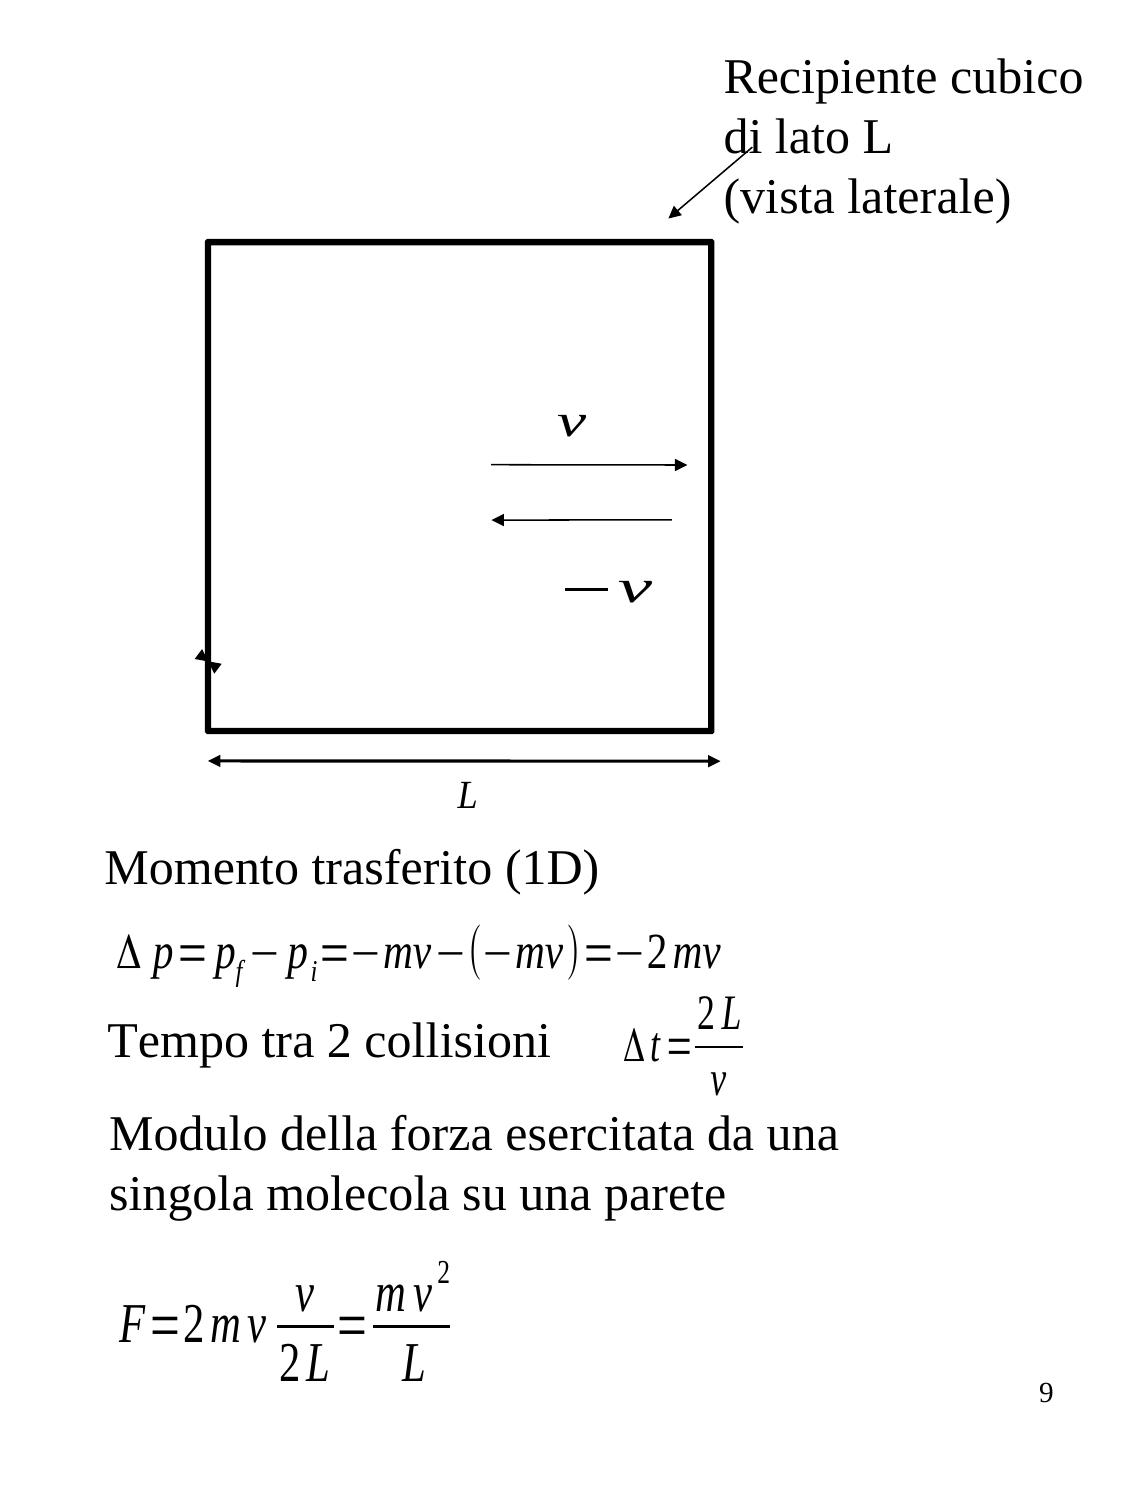

Recipiente cubico
di lato L
(vista laterale)
Momento trasferito (1D)
Tempo tra 2 collisioni
Modulo della forza esercitata da una singola molecola su una parete